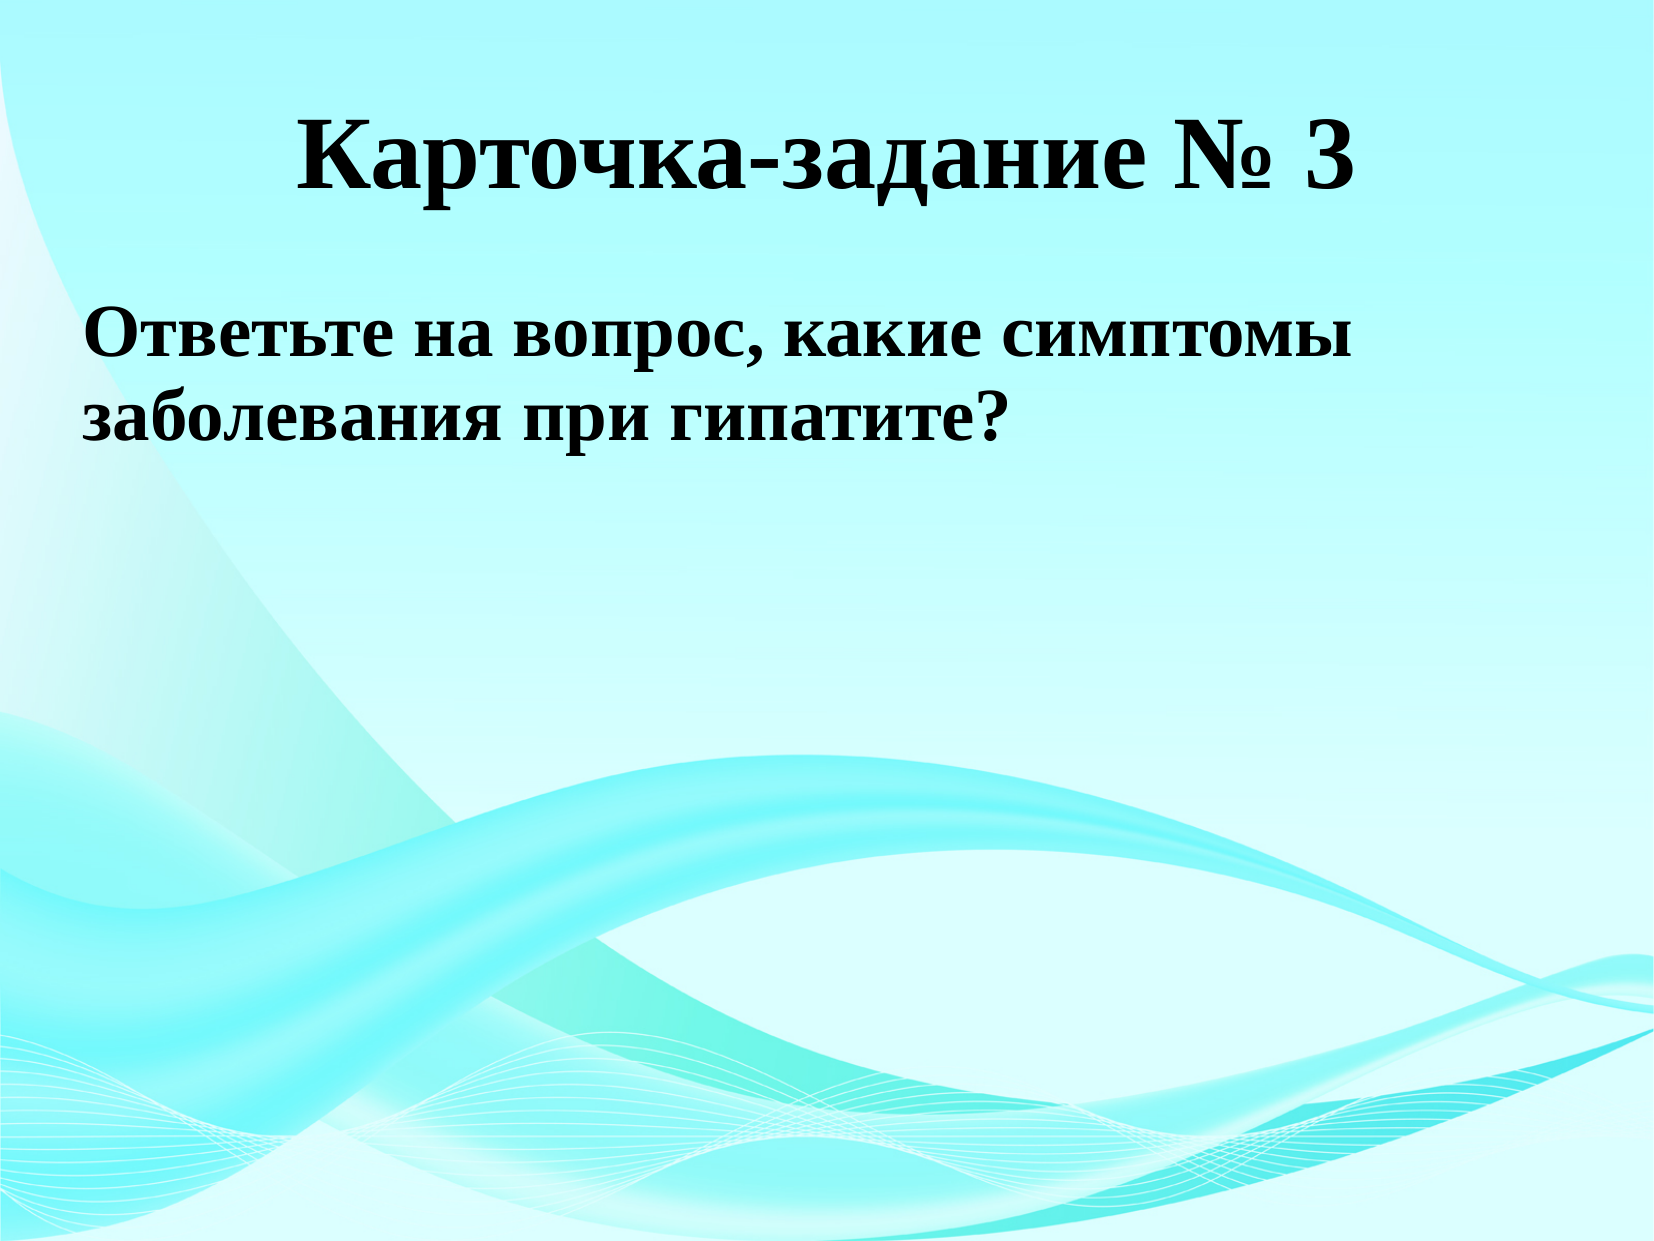

# Карточка-задание № 3
Ответьте на вопрос, какие симптомы заболевания при гипатите?